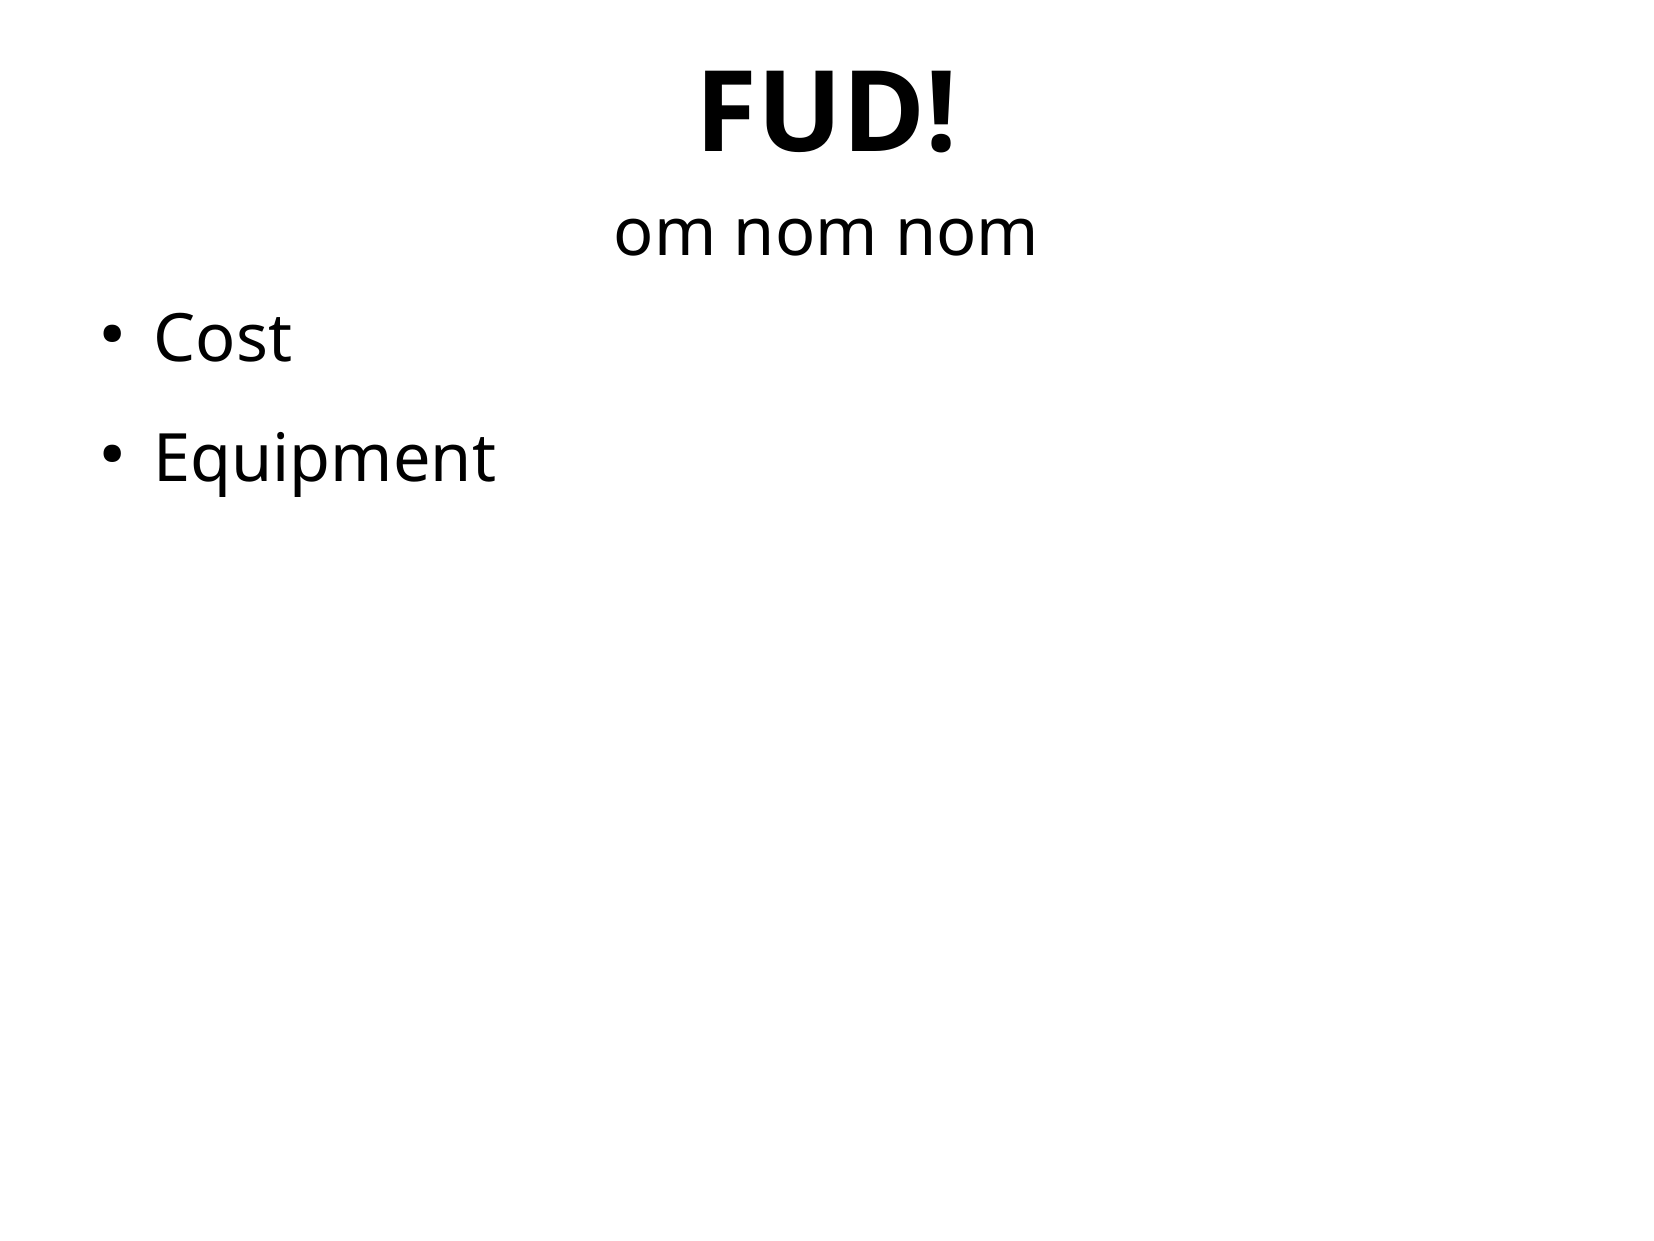

# FUD! om nom nom
Cost
Equipment